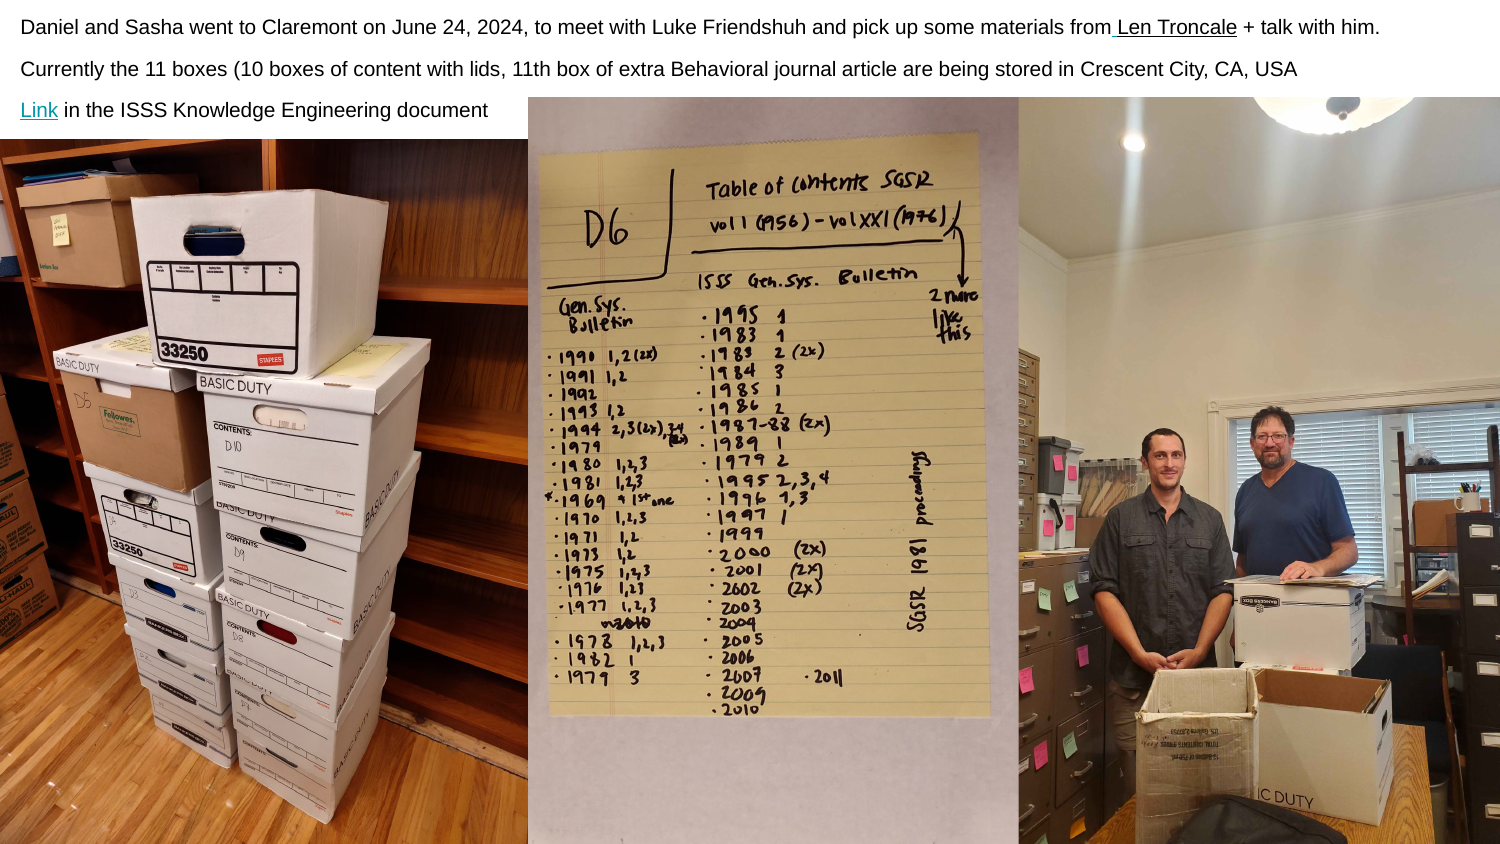

Daniel and Sasha went to Claremont on June 24, 2024, to meet with Luke Friendshuh and pick up some materials from Len Troncale + talk with him.
Currently the 11 boxes (10 boxes of content with lids, 11th box of extra Behavioral journal article are being stored in Crescent City, CA, USA
Link in the ISSS Knowledge Engineering document